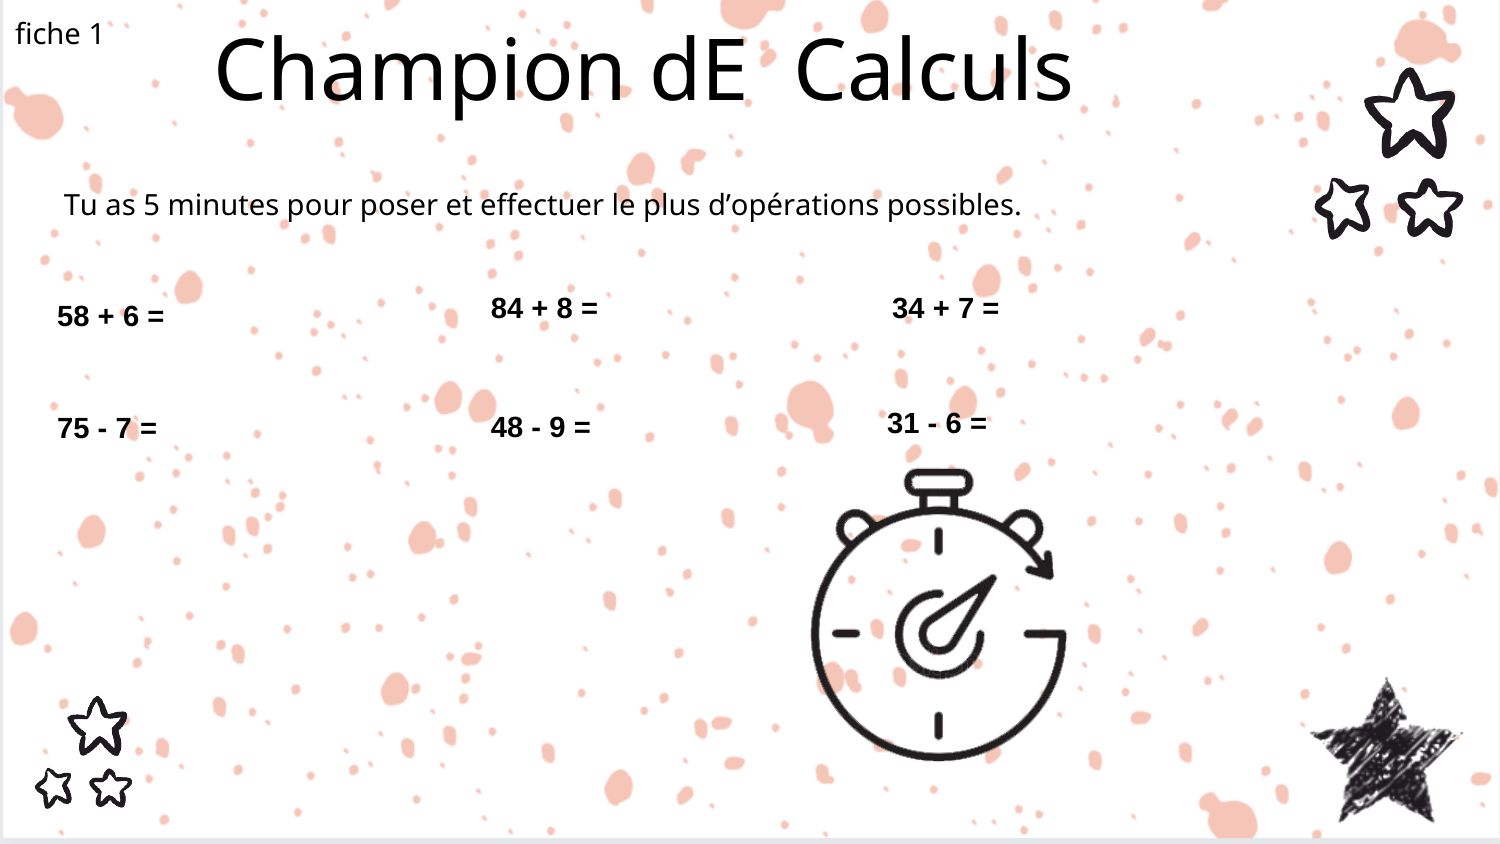

fiche 1
Champion dE Calculs
Tu as 5 minutes pour poser et effectuer le plus d’opérations possibles.
84 + 8 =
34 + 7 =
58 + 6 =
31 - 6 =
48 - 9 =
75 - 7 =